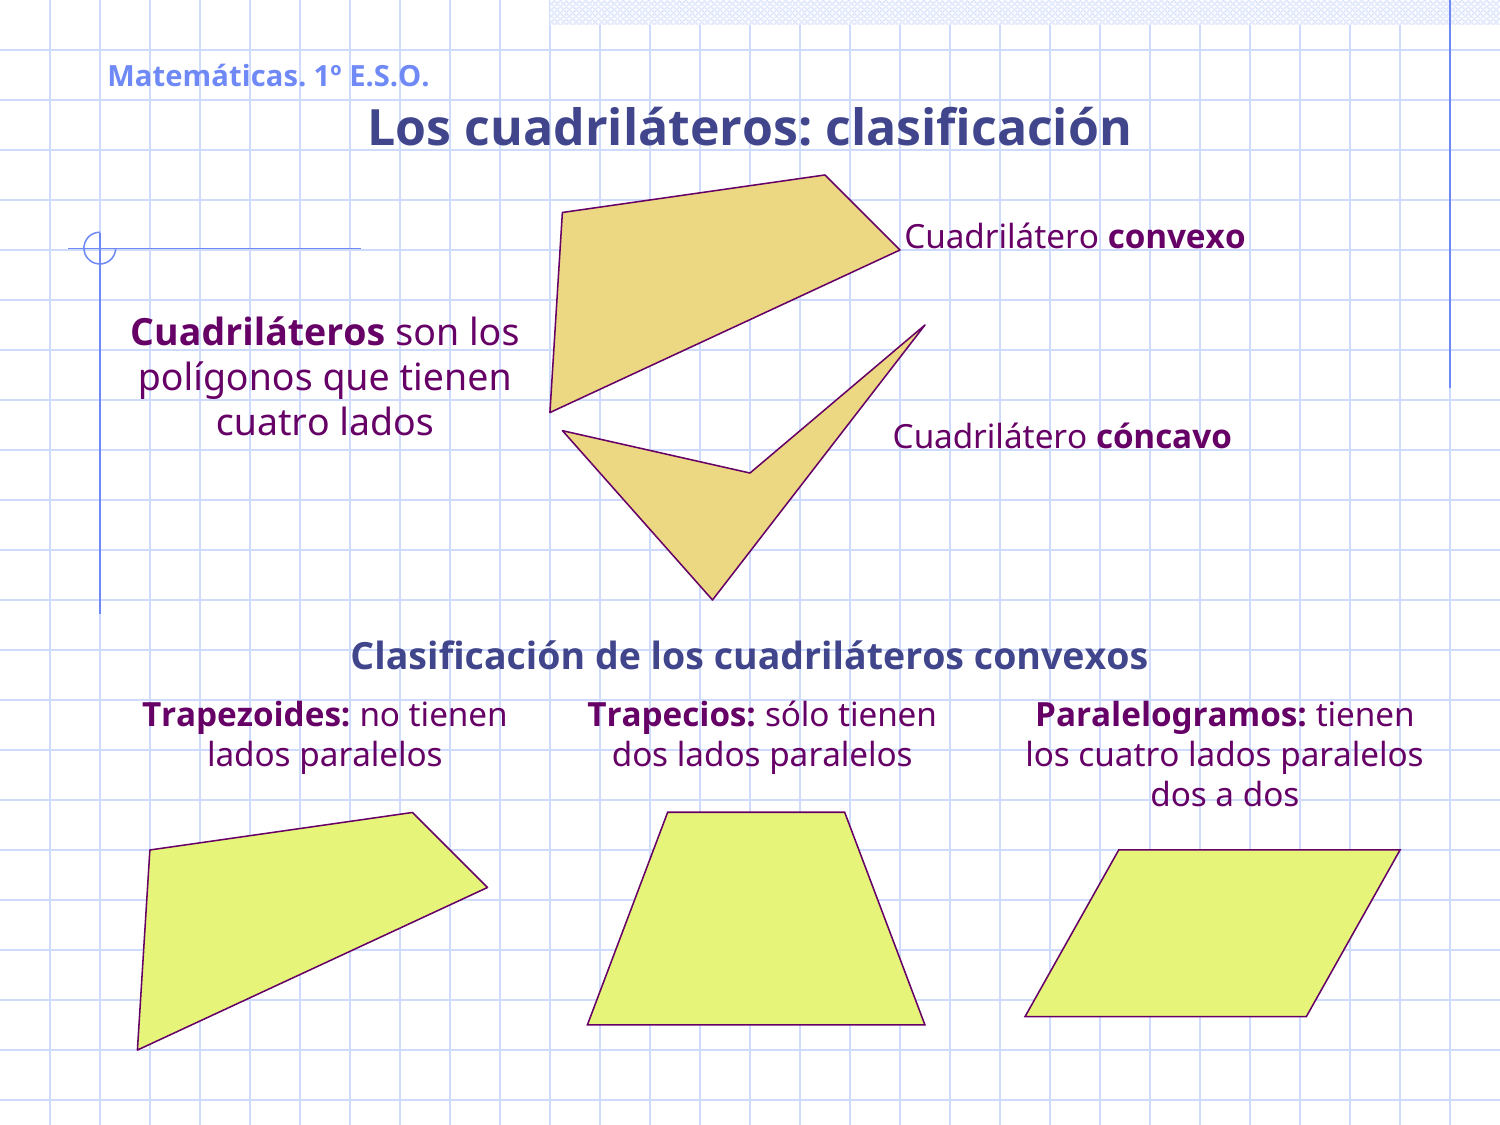

Los cuadriláteros: clasificación
Cuadrilátero convexo
Cuadriláteros son los polígonos que tienen cuatro lados
Cuadrilátero cóncavo
Clasificación de los cuadriláteros convexos
Trapezoides: no tienen lados paralelos
Trapecios: sólo tienen dos lados paralelos
Paralelogramos: tienen los cuatro lados paralelos dos a dos